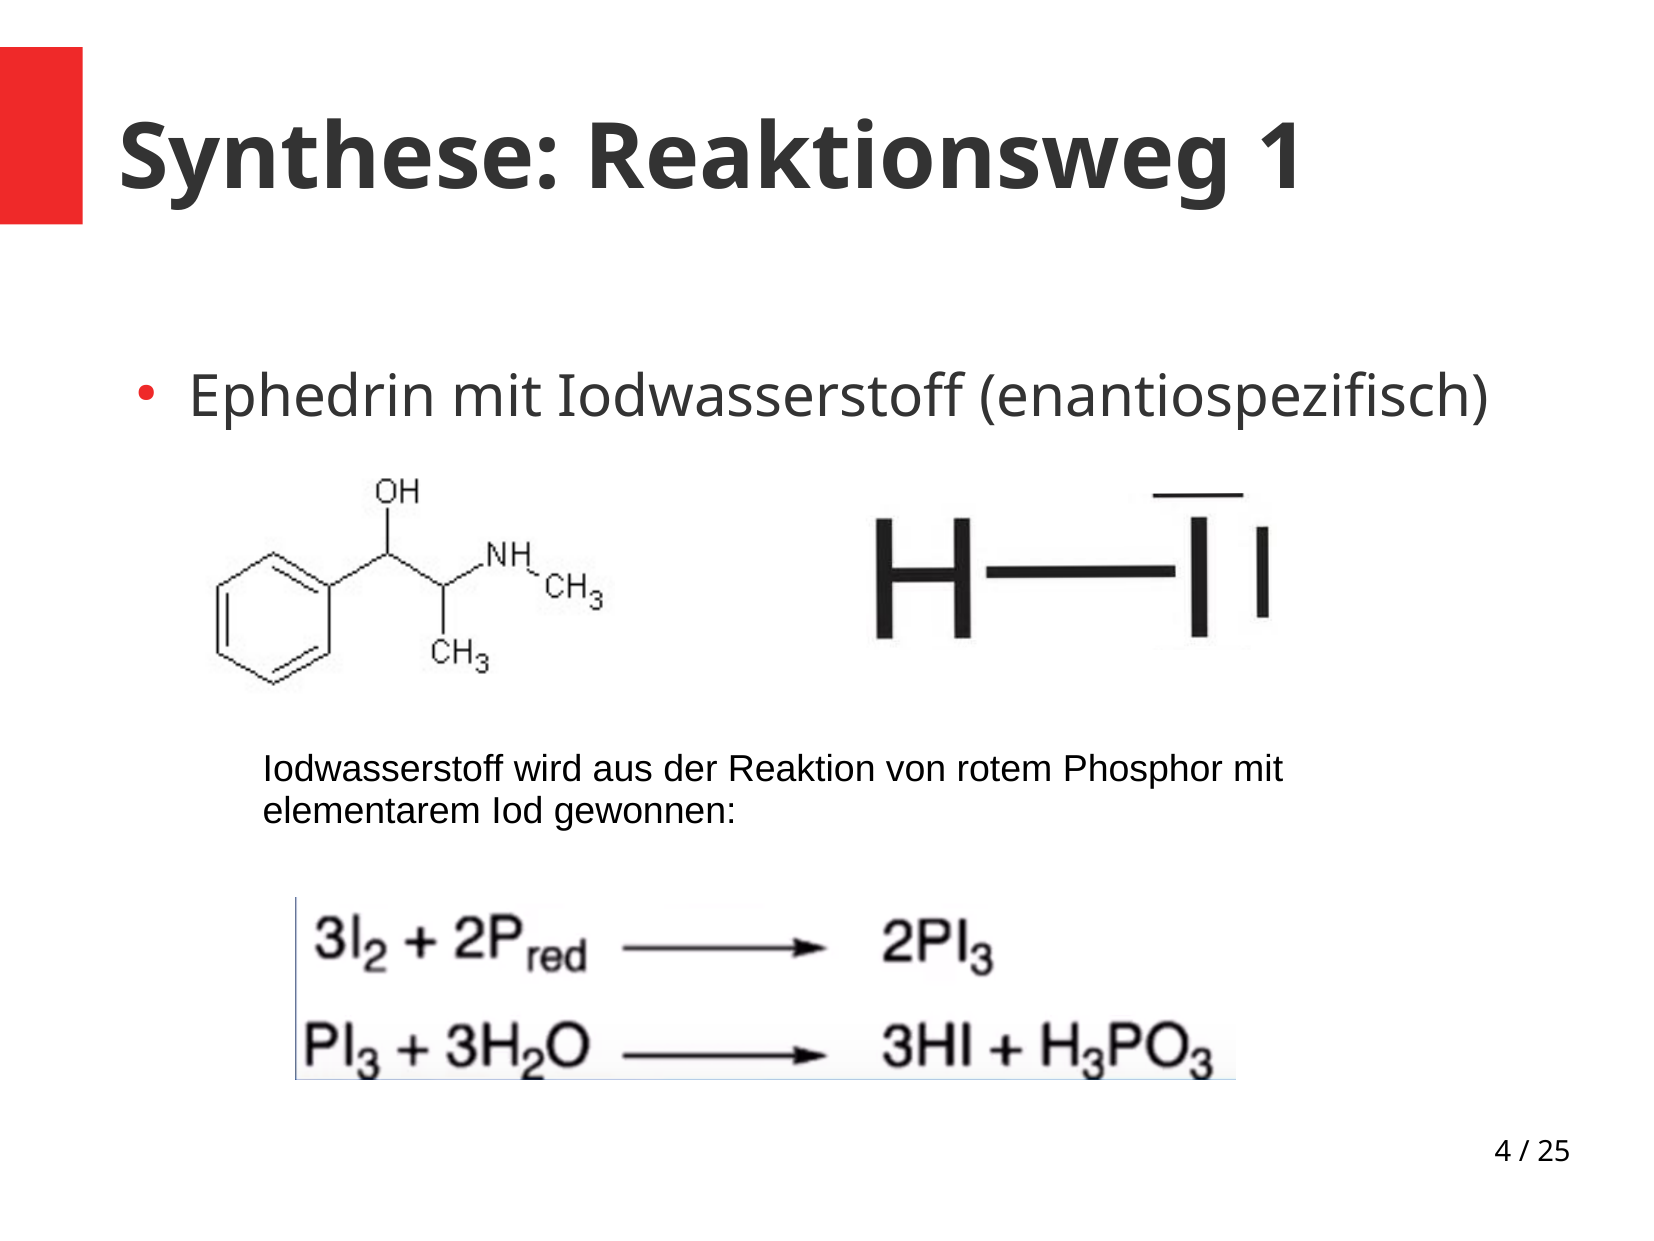

# Synthese: Reaktionsweg 1
Ephedrin mit Iodwasserstoff (enantiospezifisch)
Iodwasserstoff wird aus der Reaktion von rotem Phosphor mit elementarem Iod gewonnen:
4